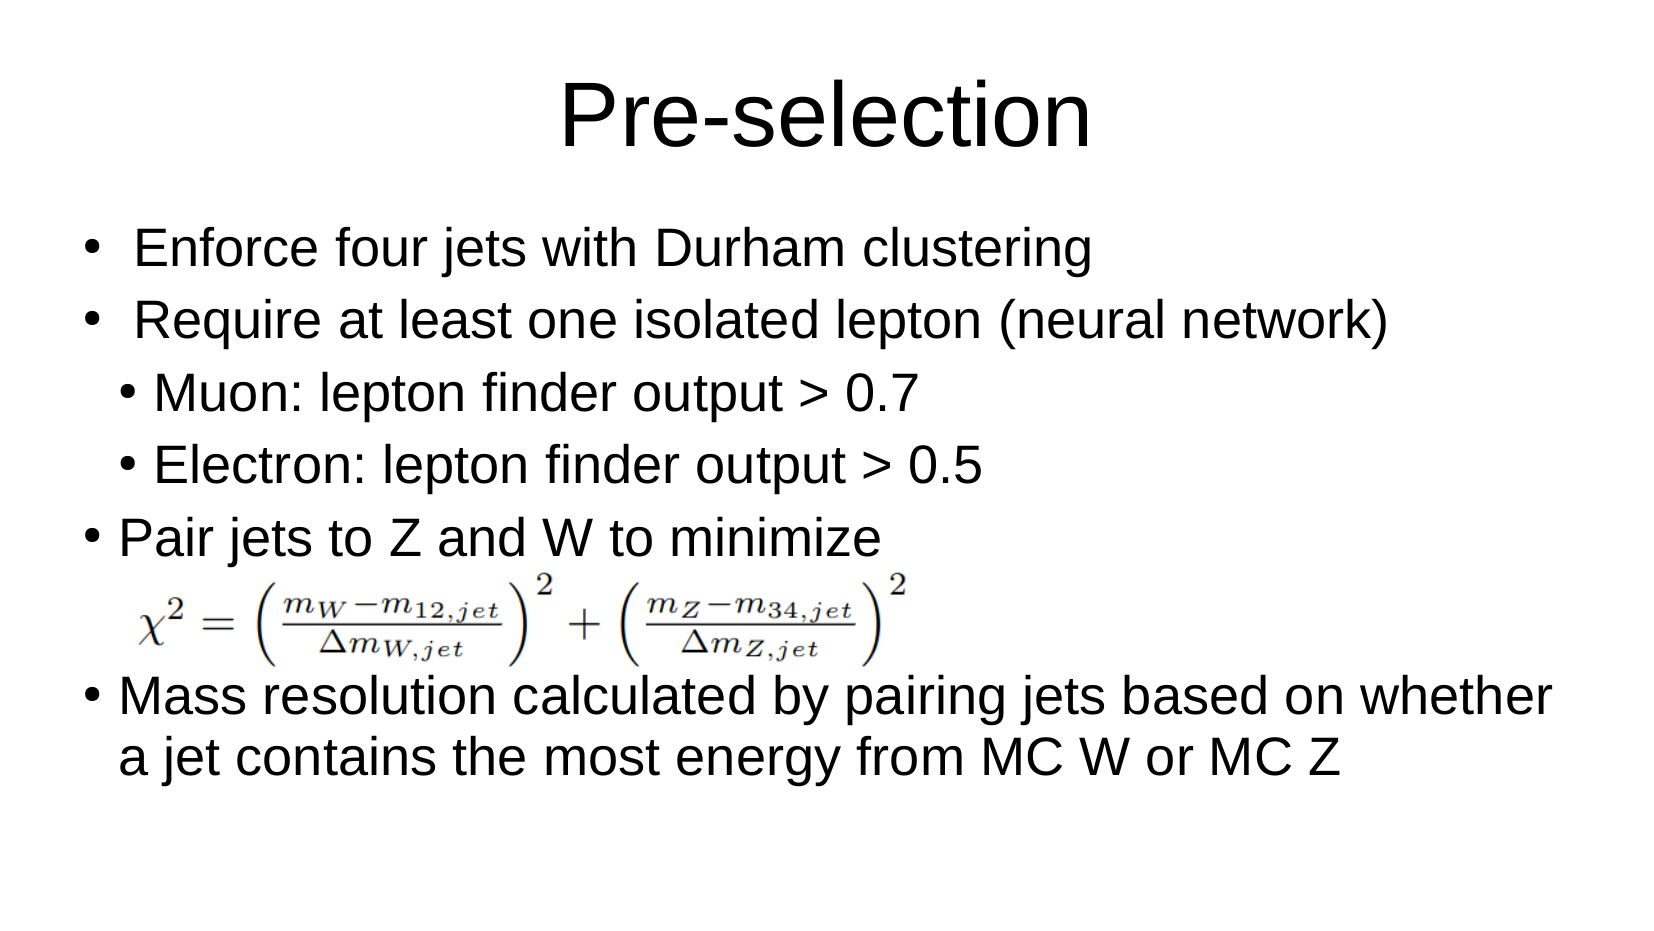

# Pre-selection
 Enforce four jets with Durham clustering
 Require at least one isolated lepton (neural network)
Muon: lepton finder output > 0.7
Electron: lepton finder output > 0.5
Pair jets to Z and W to minimize
Mass resolution calculated by pairing jets based on whether a jet contains the most energy from MC W or MC Z